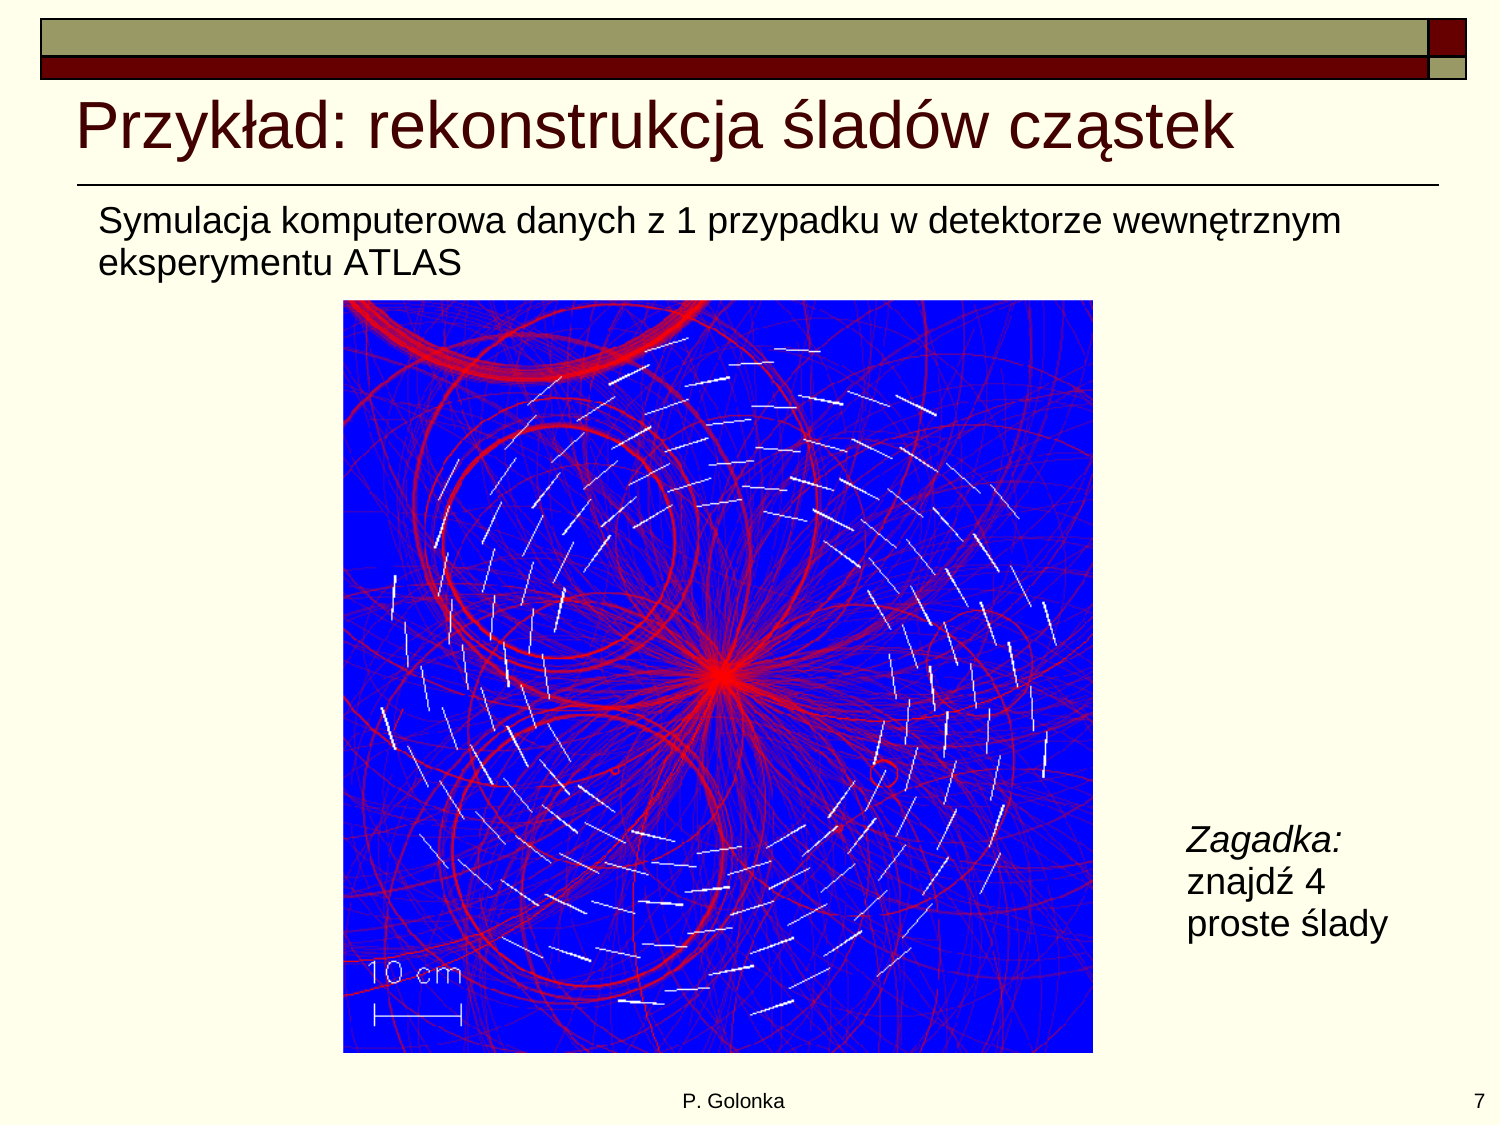

# Przykład: rekonstrukcja śladów cząstek
Symulacja komputerowa danych z 1 przypadku w detektorze wewnętrznym
eksperymentu ATLAS
Zagadka:
znajdź 4
proste ślady
P. Golonka
7